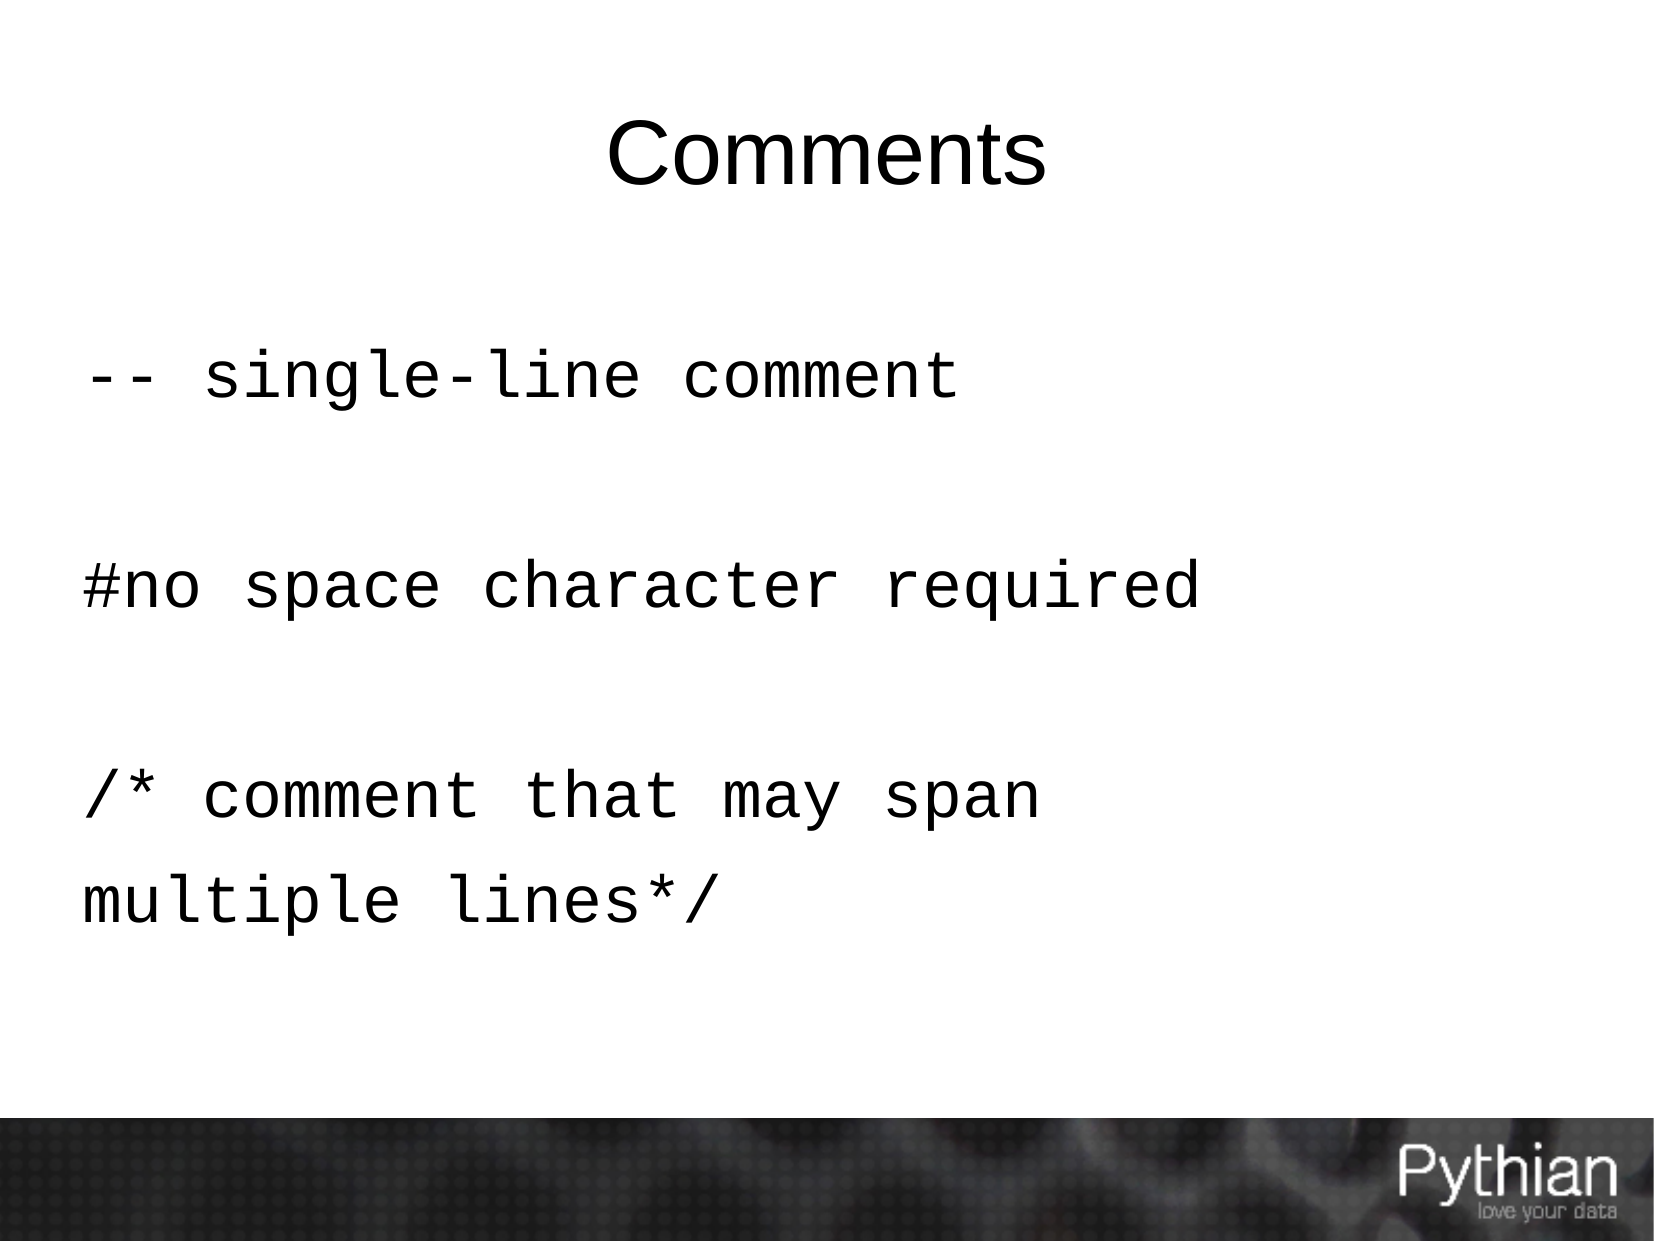

# Comments
-- single-line comment
#no space character required
/* comment that may span
multiple lines*/